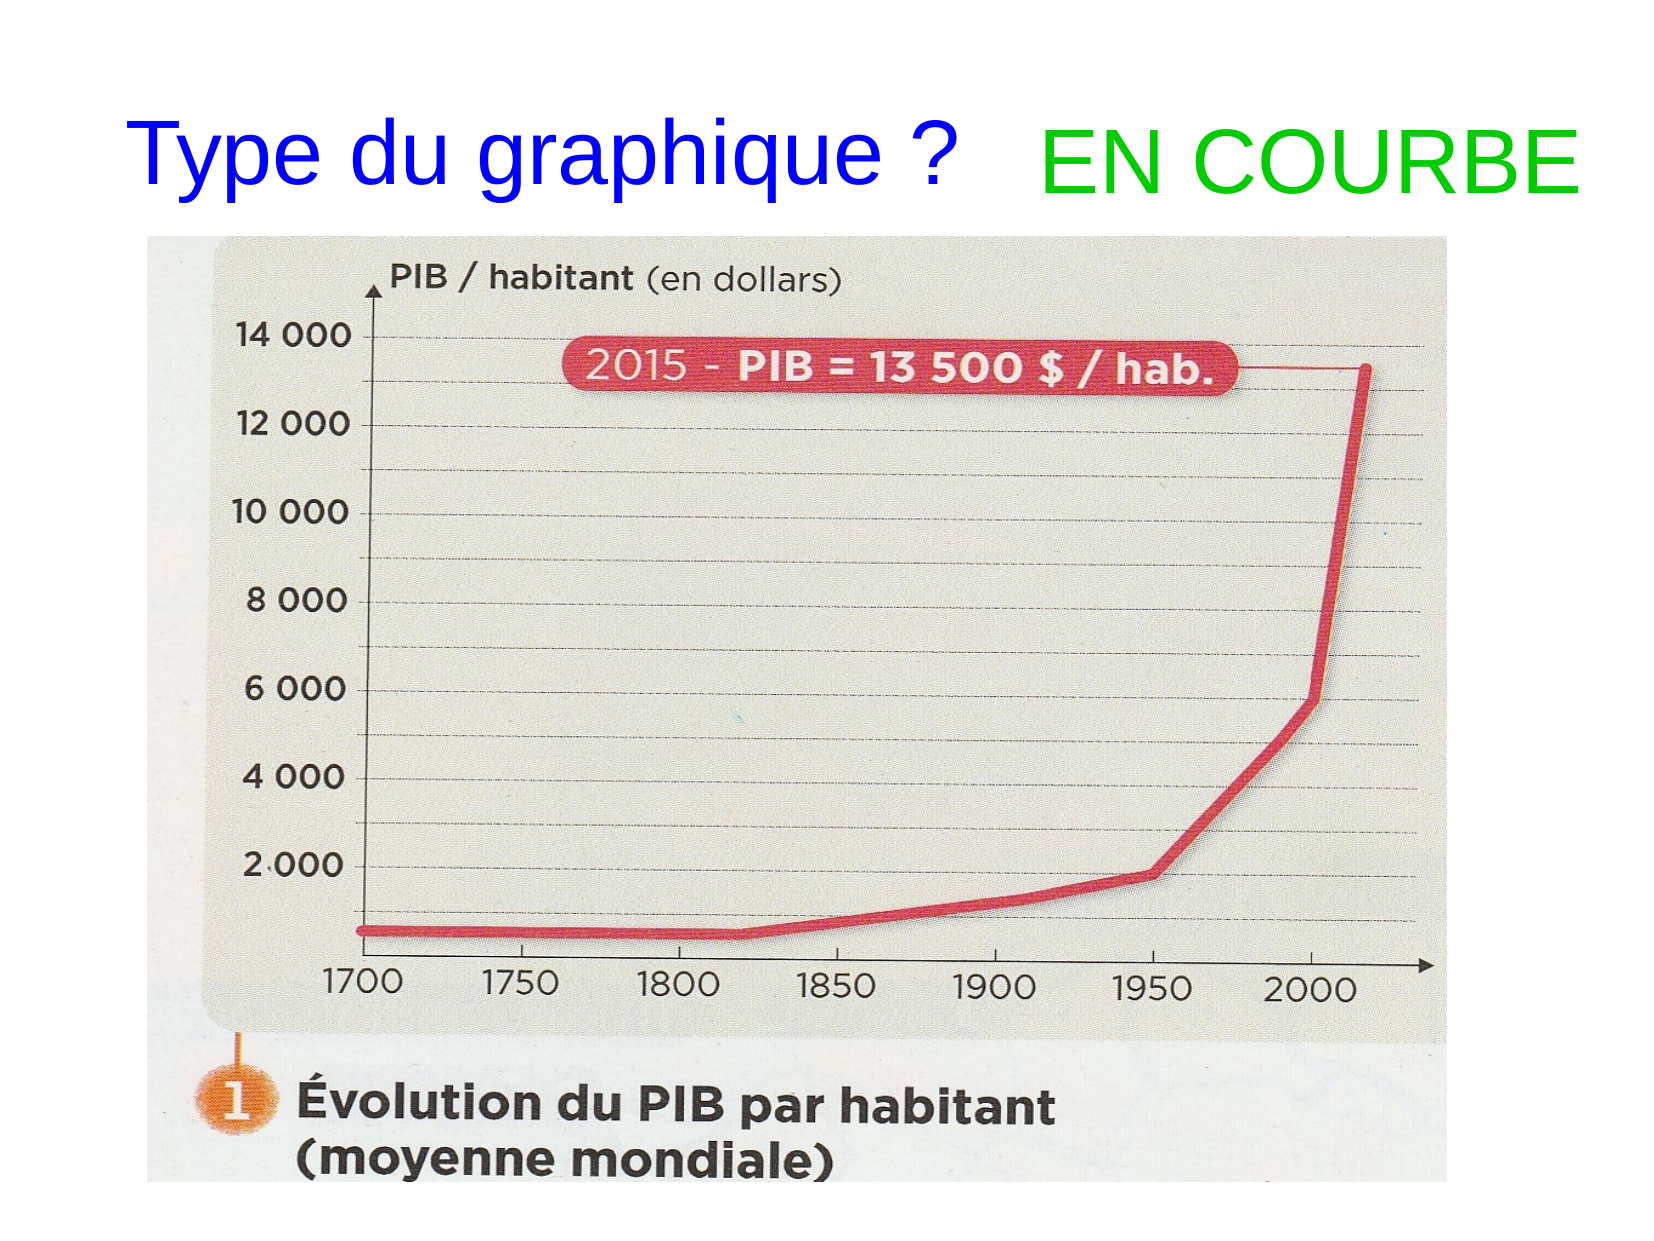

# Type du graphique ?
EN COURBE